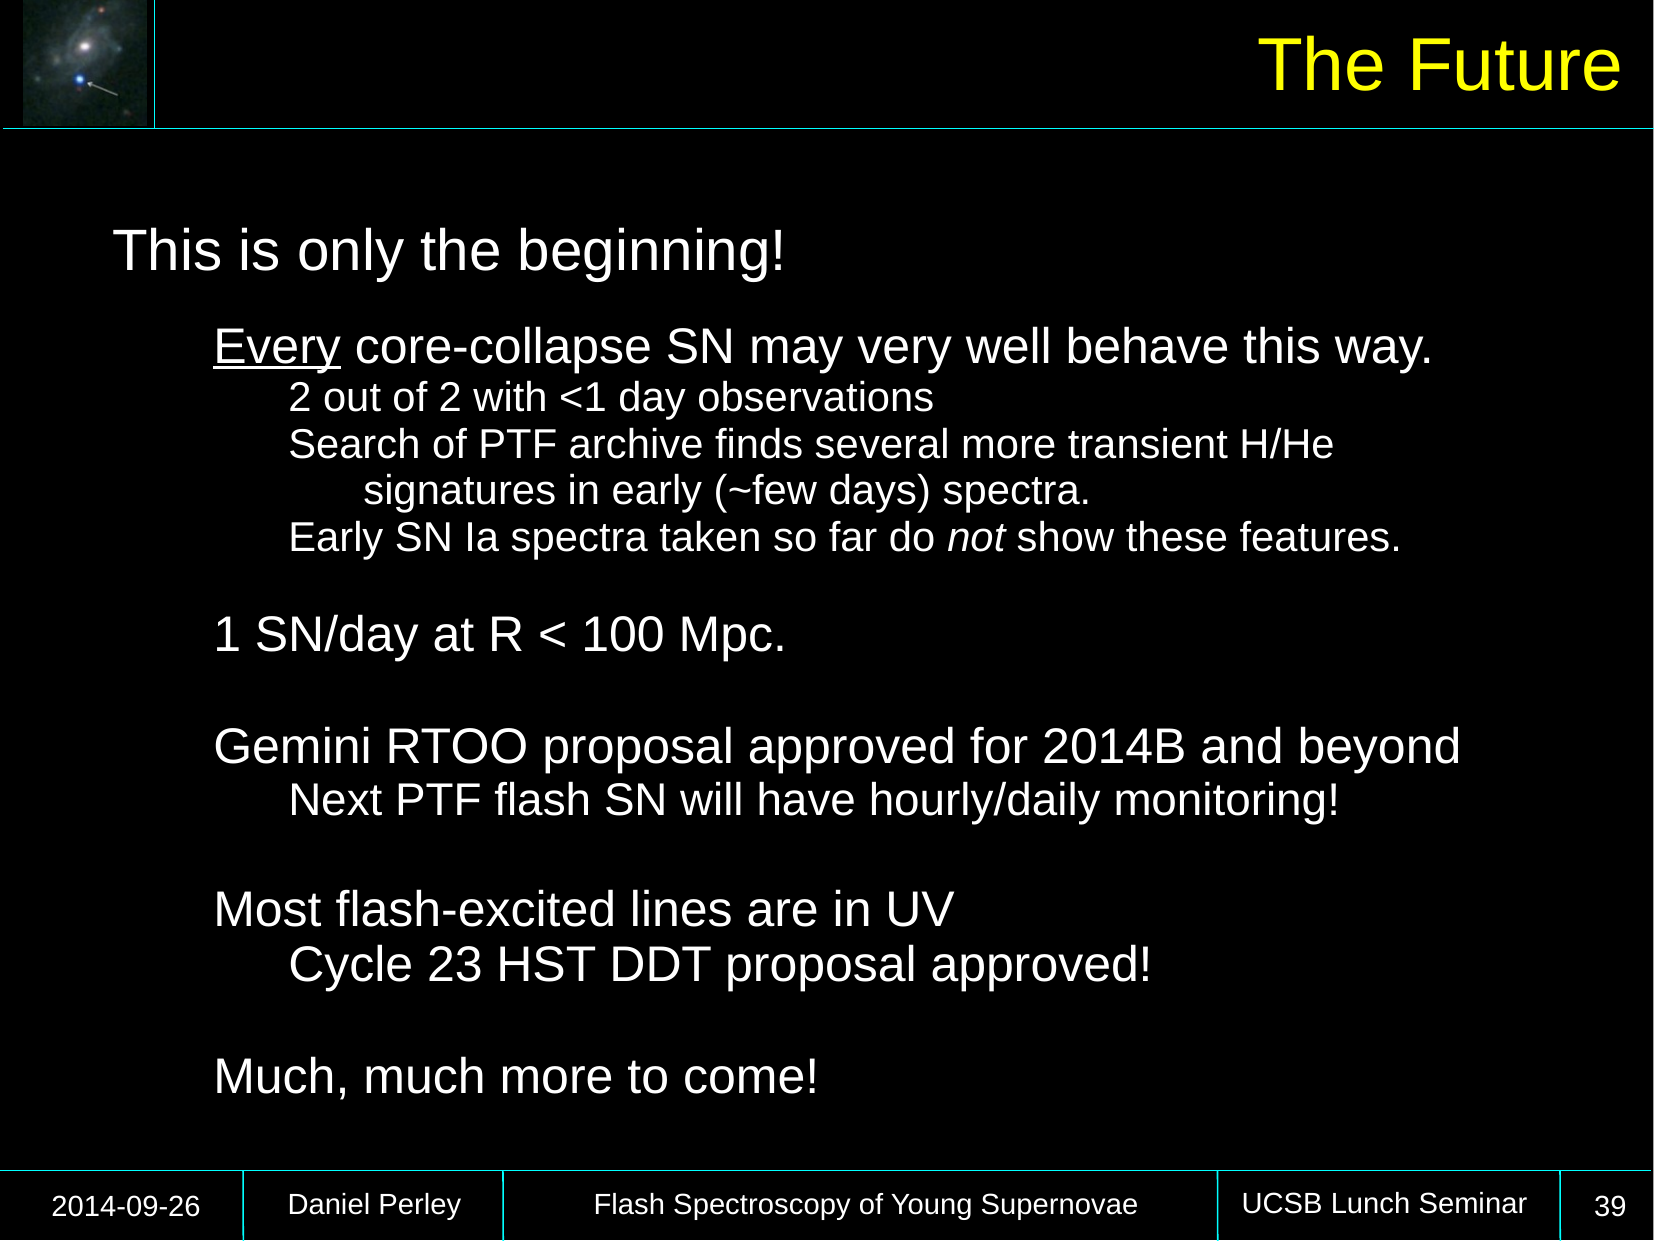

# The Future
This is only the beginning!
Every core-collapse SN may very well behave this way.
	2 out of 2 with <1 day observations
	Search of PTF archive finds several more transient H/He
		signatures in early (~few days) spectra.
	Early SN Ia spectra taken so far do not show these features.
1 SN/day at R < 100 Mpc.
Gemini RTOO proposal approved for 2014B and beyond
	Next PTF flash SN will have hourly/daily monitoring!
Most flash-excited lines are in UV
	Cycle 23 HST DDT proposal approved!
Much, much more to come!
2014-09-26
39